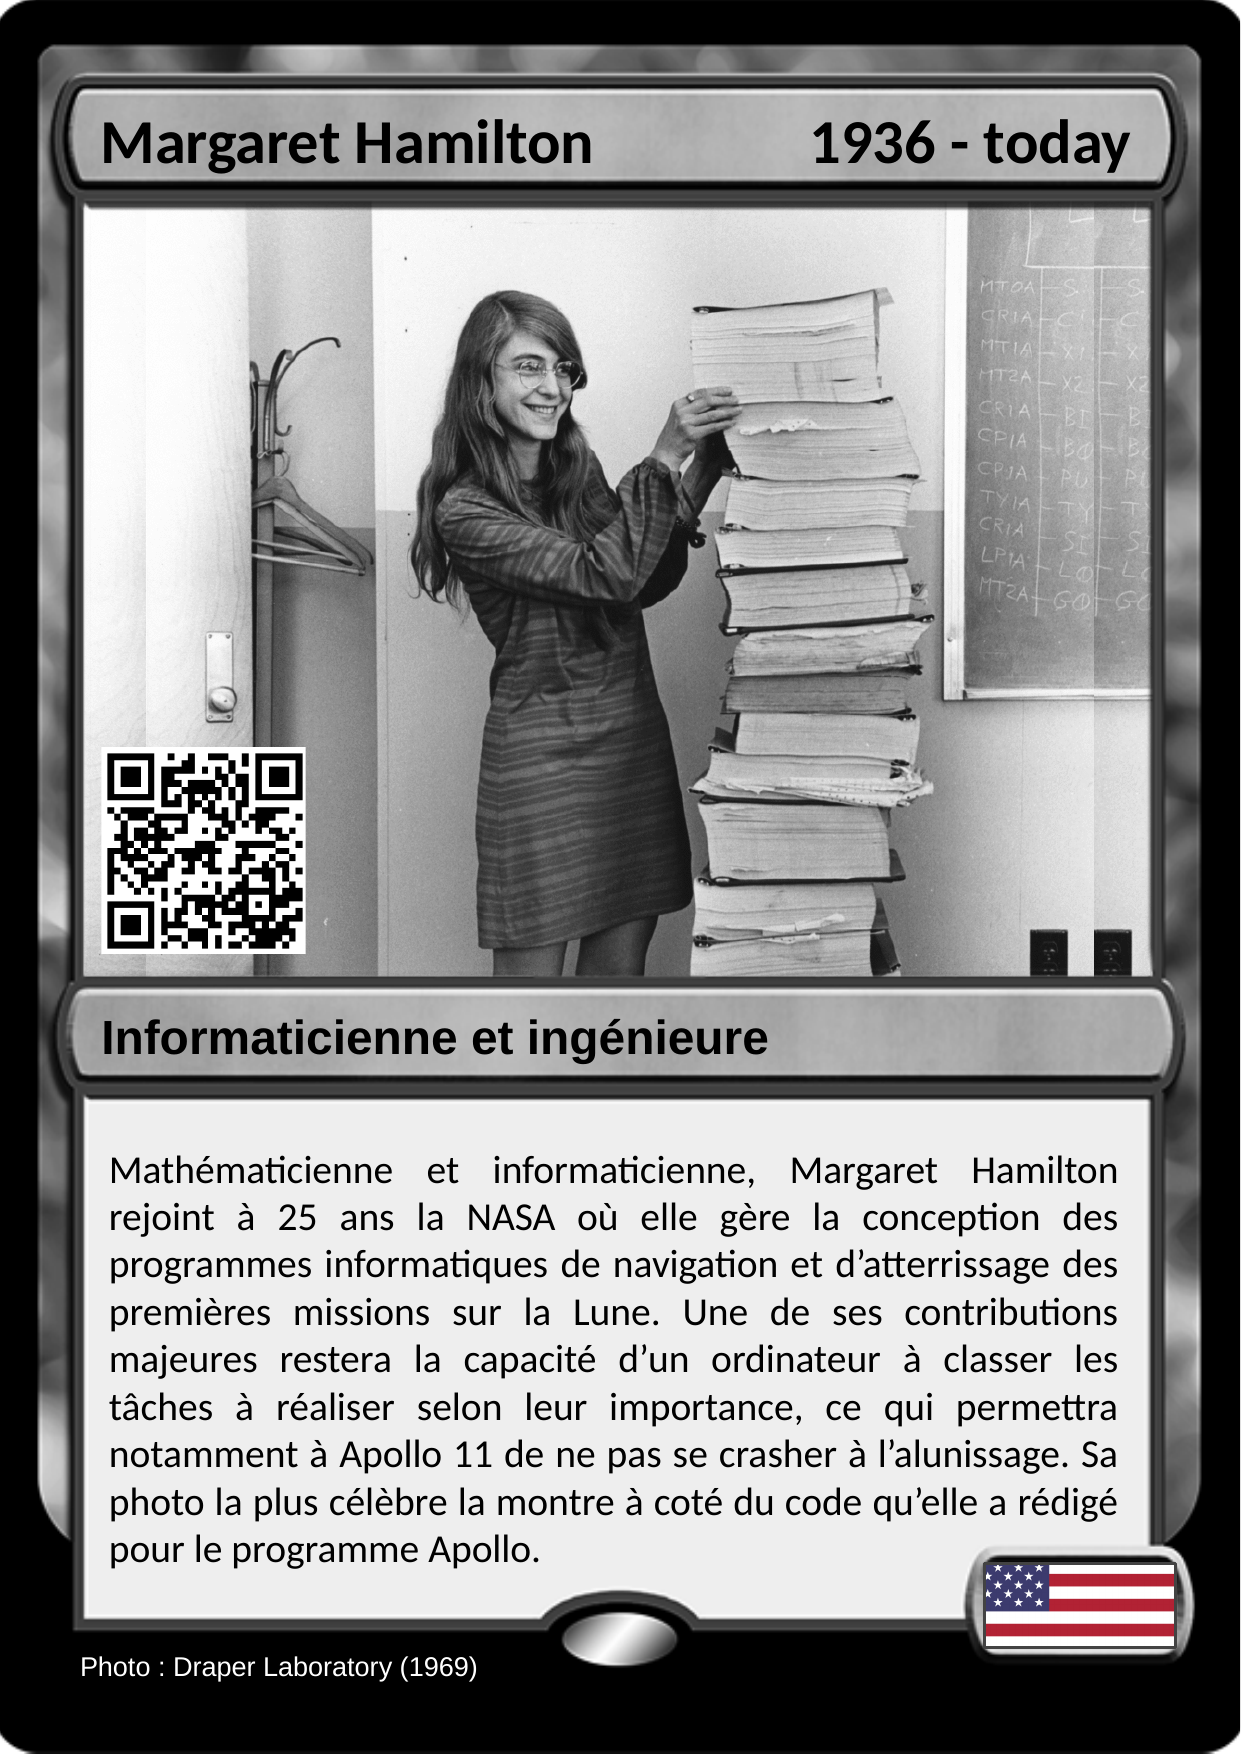

Margaret Hamilton
1936 - today
Informaticienne et ingénieure
Mathématicienne et informaticienne, Margaret Hamilton rejoint à 25 ans la NASA où elle gère la conception des programmes informatiques de navigation et d’atterrissage des premières missions sur la Lune. Une de ses contributions majeures restera la capacité d’un ordinateur à classer les tâches à réaliser selon leur importance, ce qui permettra notamment à Apollo 11 de ne pas se crasher à l’alunissage. Sa photo la plus célèbre la montre à coté du code qu’elle a rédigé pour le programme Apollo.
Photo : Draper Laboratory (1969)